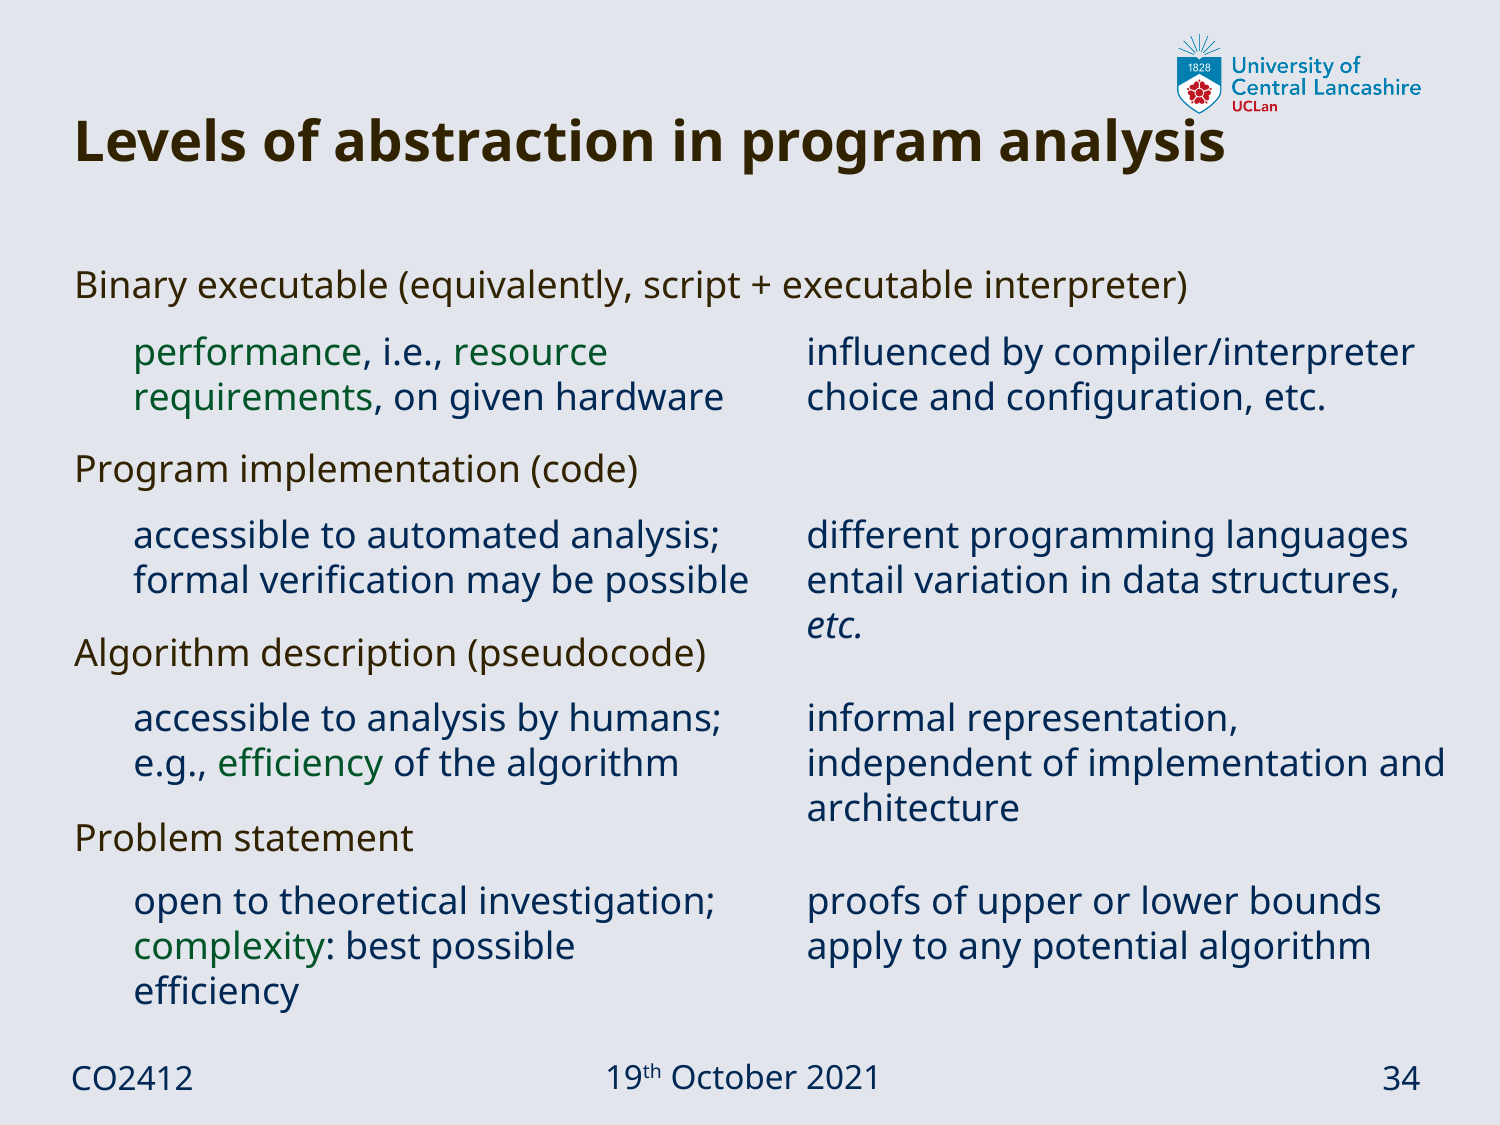

# Levels of abstraction in program analysis
Binary executable (equivalently, script + executable interpreter)
Program implementation (code)
Algorithm description (pseudocode)
Problem statement
performance, i.e., resource requirements, on given hardware
influenced by compiler/interpreter choice and configuration, etc.
accessible to automated analysis; formal verification may be possible
different programming languages entail variation in data structures, etc.
accessible to analysis by humans; e.g., efficiency of the algorithm
informal representation, independent of implementation and architecture
open to theoretical investigation; complexity: best possible efficiency
proofs of upper or lower bounds apply to any potential algorithm